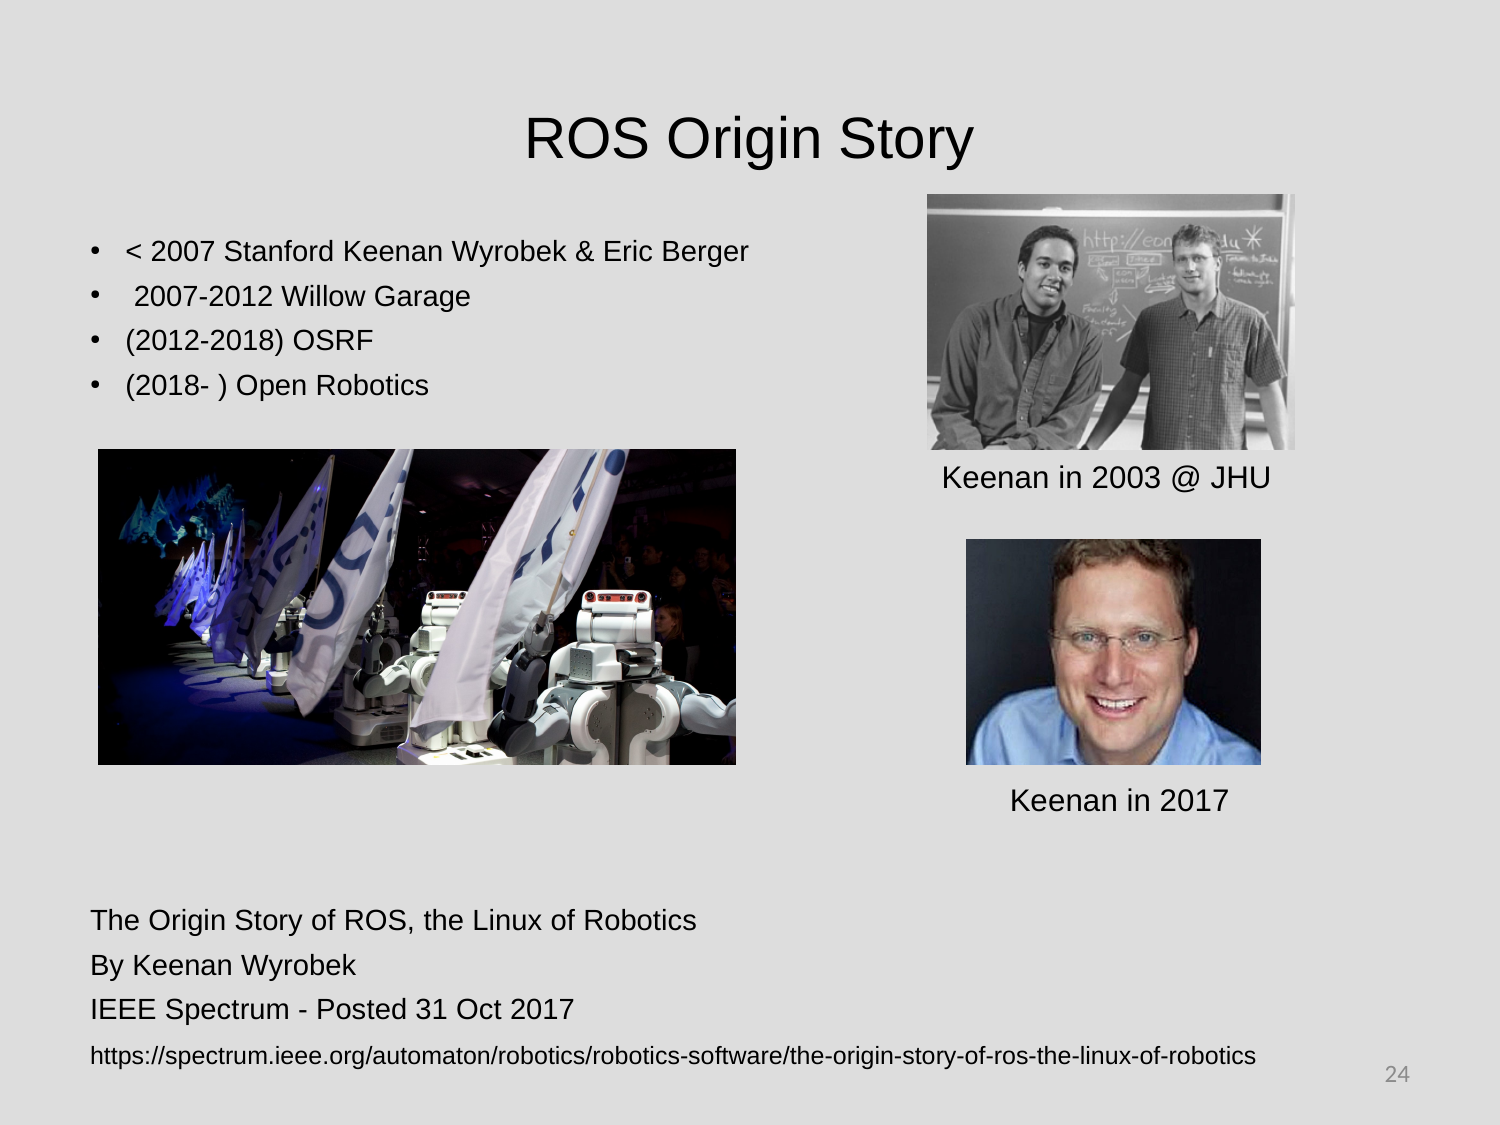

# ROS Origin Story
< 2007 Stanford Keenan Wyrobek & Eric Berger
 2007-2012 Willow Garage
(2012-2018) OSRF
(2018- ) Open Robotics
The Origin Story of ROS, the Linux of Robotics
By Keenan Wyrobek
IEEE Spectrum - Posted 31 Oct 2017
https://spectrum.ieee.org/automaton/robotics/robotics-software/the-origin-story-of-ros-the-linux-of-robotics
Keenan in 2003 @ JHU
Keenan in 2017
Oct 9, 2017
24